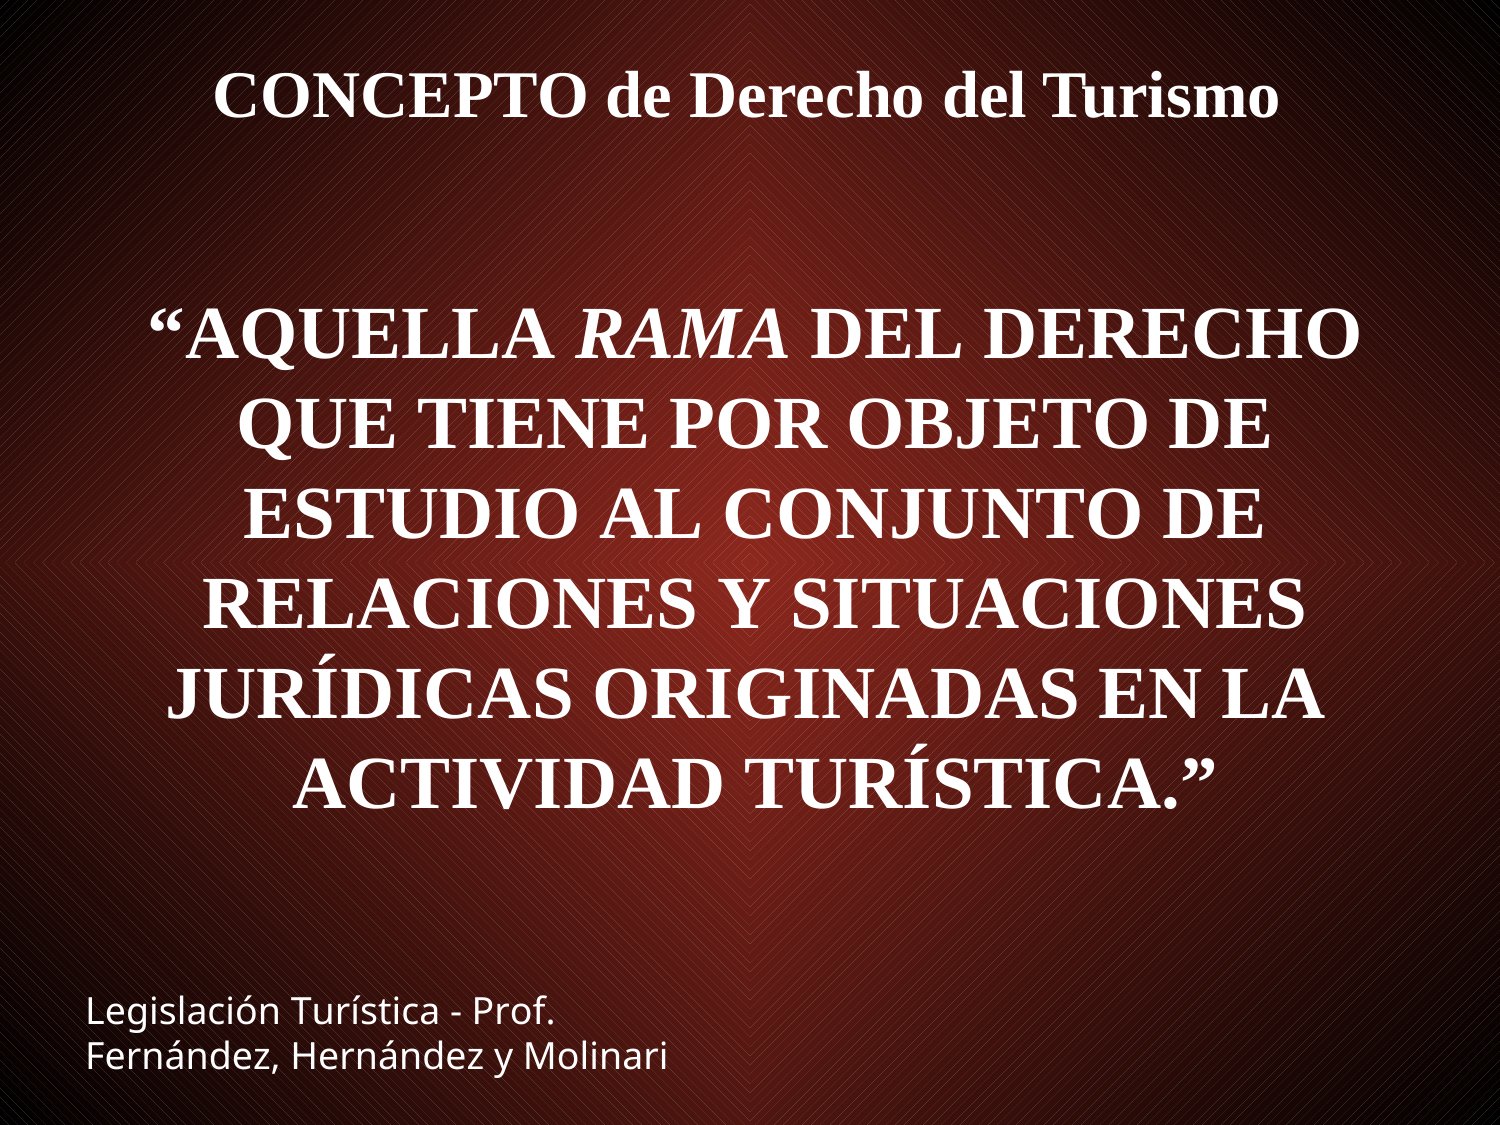

# CONCEPTO de Derecho del Turismo
“AQUELLA RAMA DEL DERECHO QUE TIENE POR OBJETO DE ESTUDIO AL CONJUNTO DE RELACIONES Y SITUACIONES JURÍDICAS ORIGINADAS EN LA ACTIVIDAD TURÍSTICA.”
Legislación Turística - Prof. Fernández, Hernández y Molinari